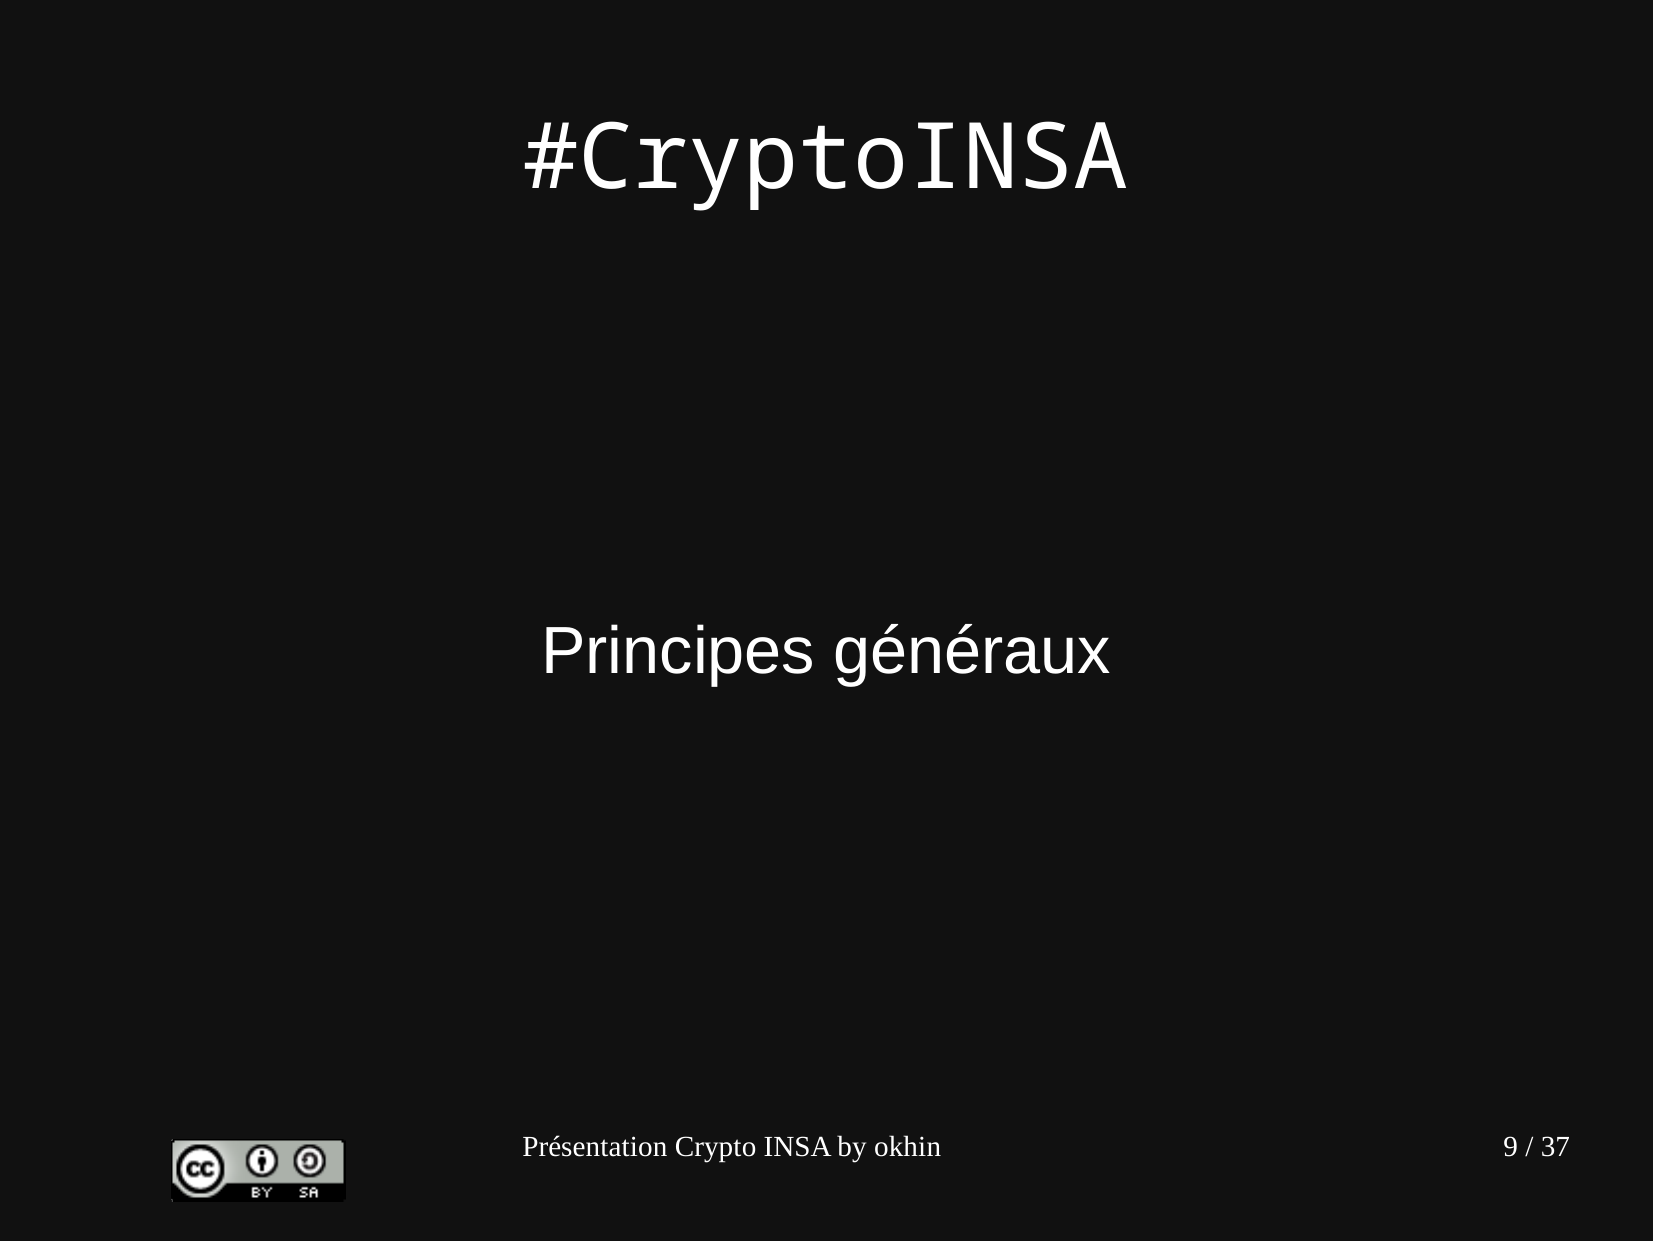

# #CryptoINSA
Principes généraux
Présentation Crypto INSA by okhin
9